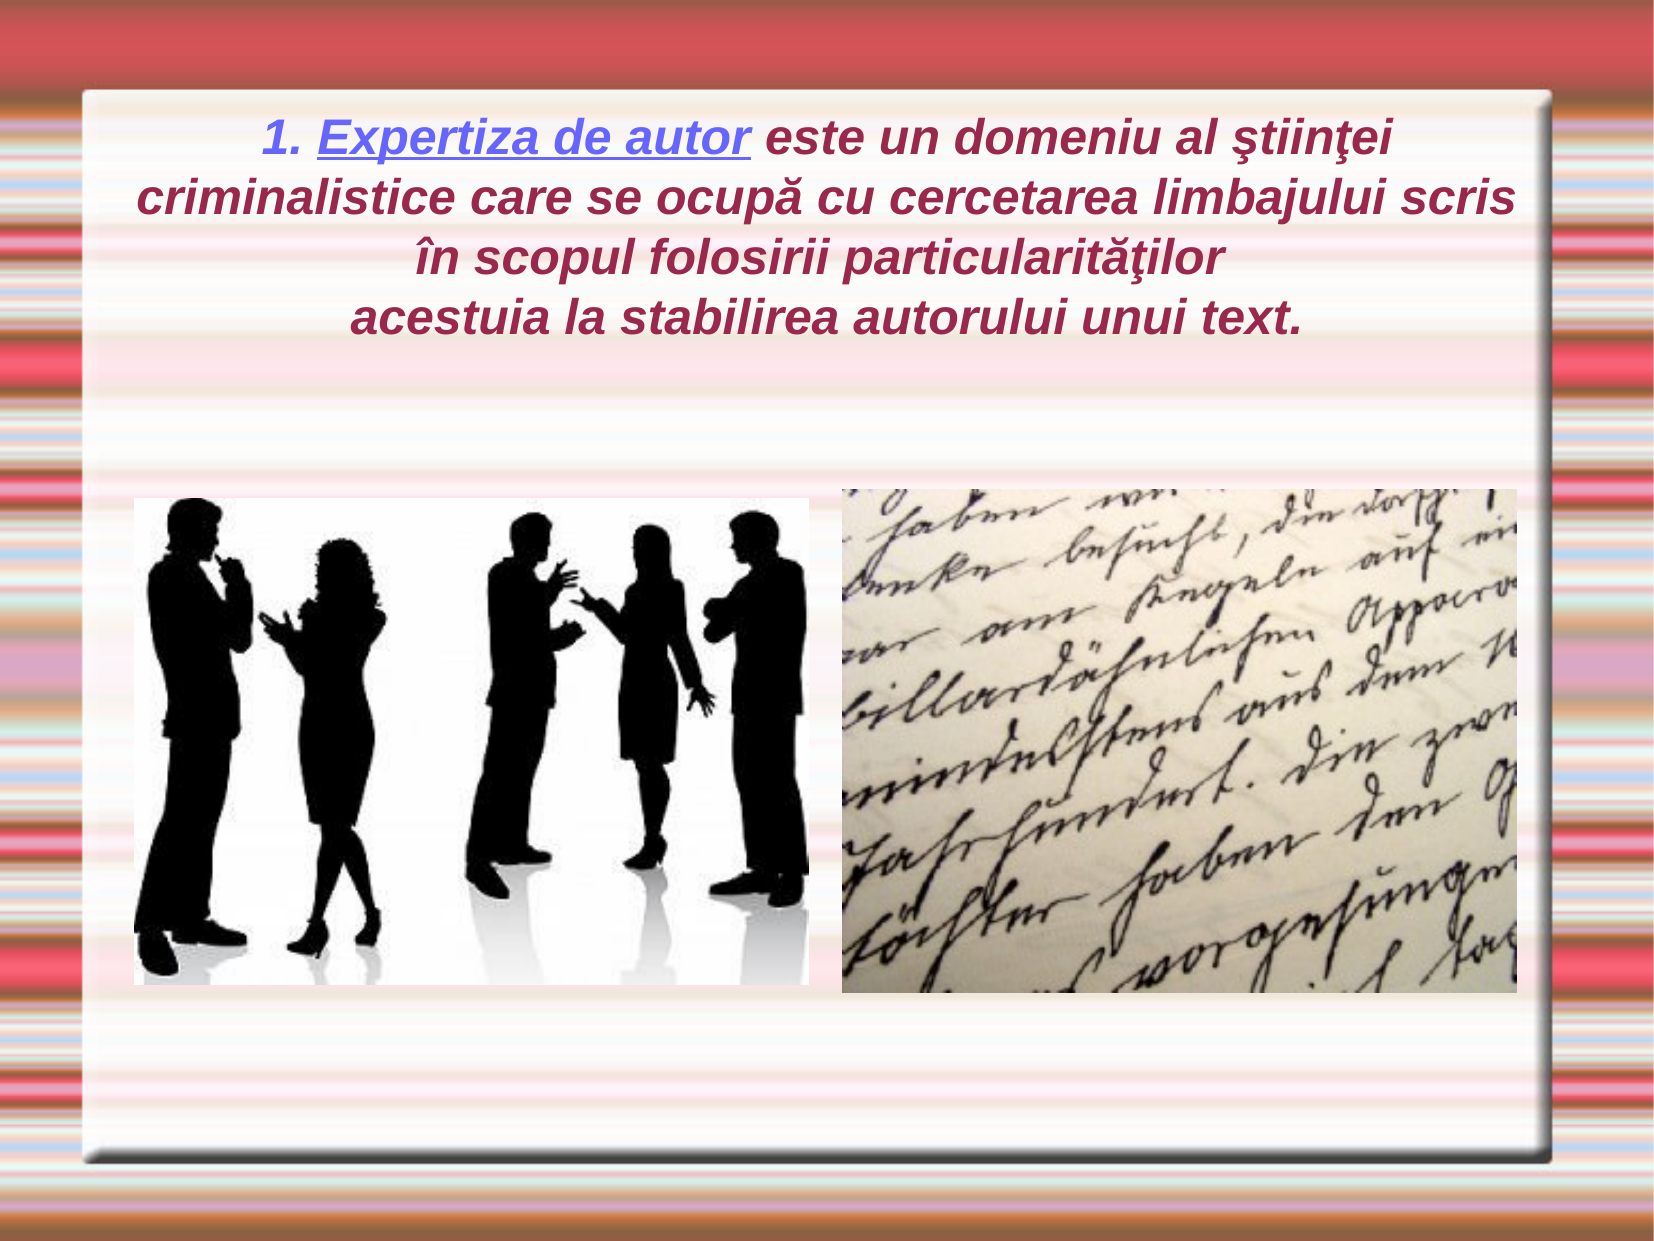

1. Expertiza de autor este un domeniu al ştiinţei criminalistice care se ocupă cu cercetarea limbajului scris în scopul folosirii particularităţilor
acestuia la stabilirea autorului unui text.
#